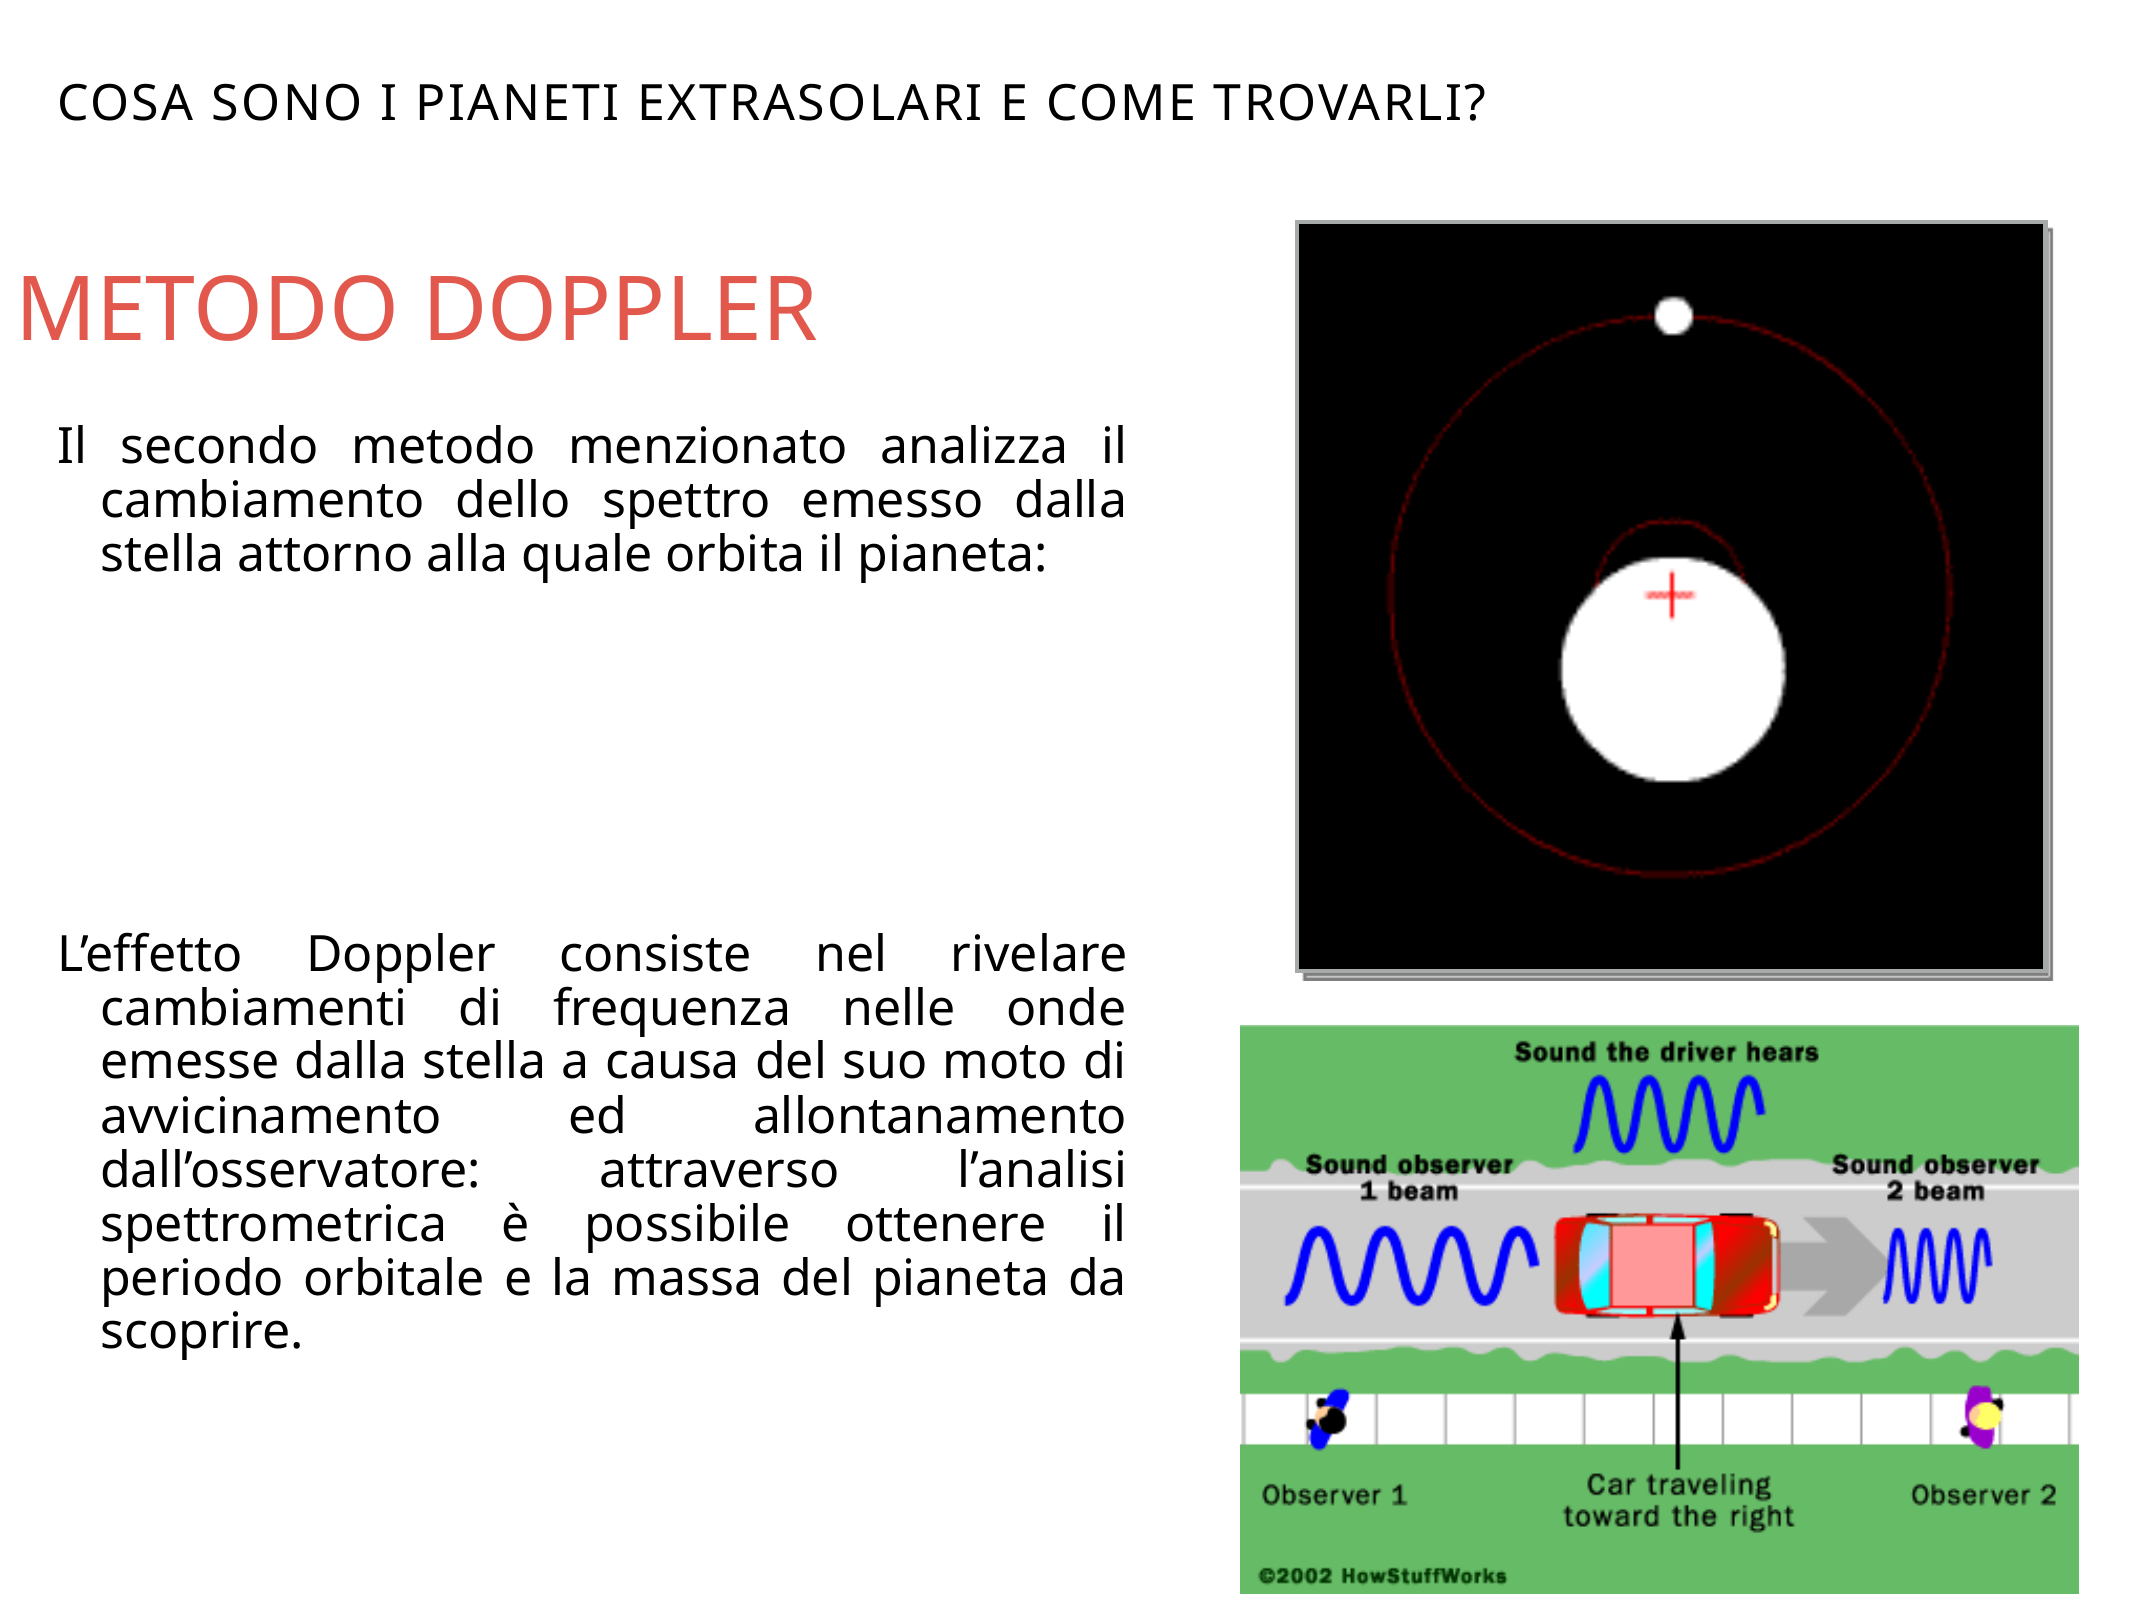

# Cosa sono i pianeti extrasolari e come trovarli?
Metodo doppler
Il secondo metodo menzionato analizza il cambiamento dello spettro emesso dalla stella attorno alla quale orbita il pianeta:
L’effetto Doppler consiste nel rivelare cambiamenti di frequenza nelle onde emesse dalla stella a causa del suo moto di avvicinamento ed allontanamento dall’osservatore: attraverso l’analisi spettrometrica è possibile ottenere il periodo orbitale e la massa del pianeta da scoprire.